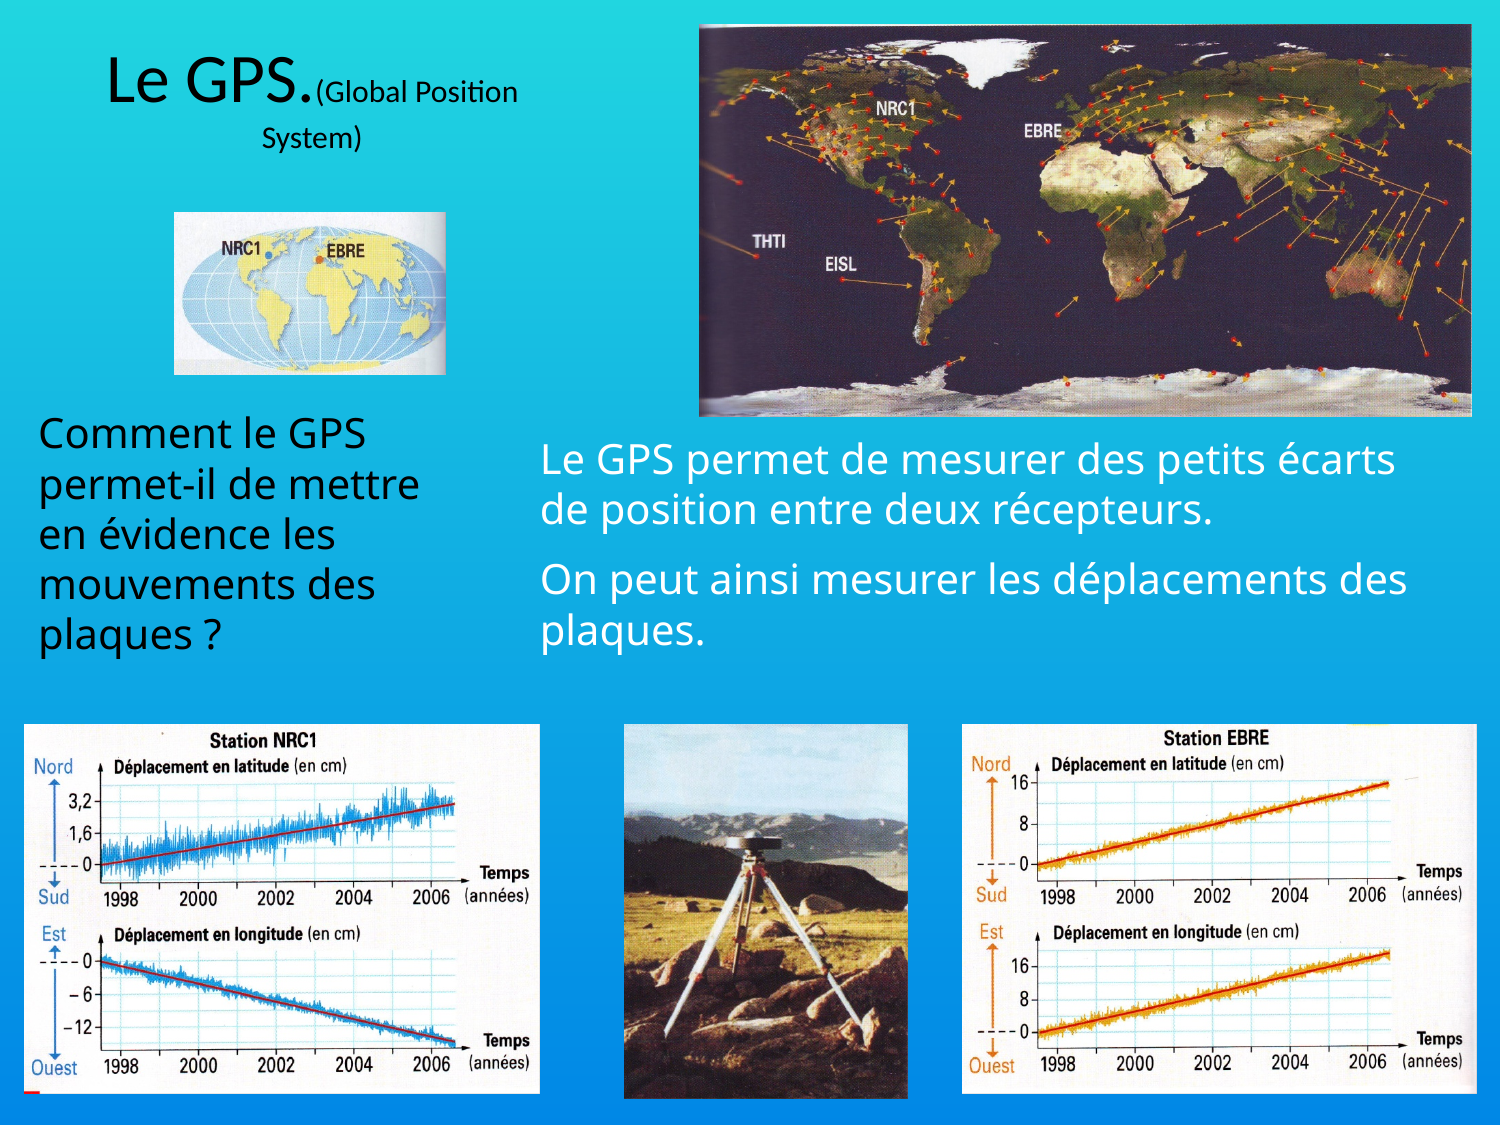

# Le GPS.(Global Position System)
Comment le GPS permet-il de mettre en évidence les mouvements des plaques ?
Le GPS permet de mesurer des petits écarts de position entre deux récepteurs.
On peut ainsi mesurer les déplacements des plaques.